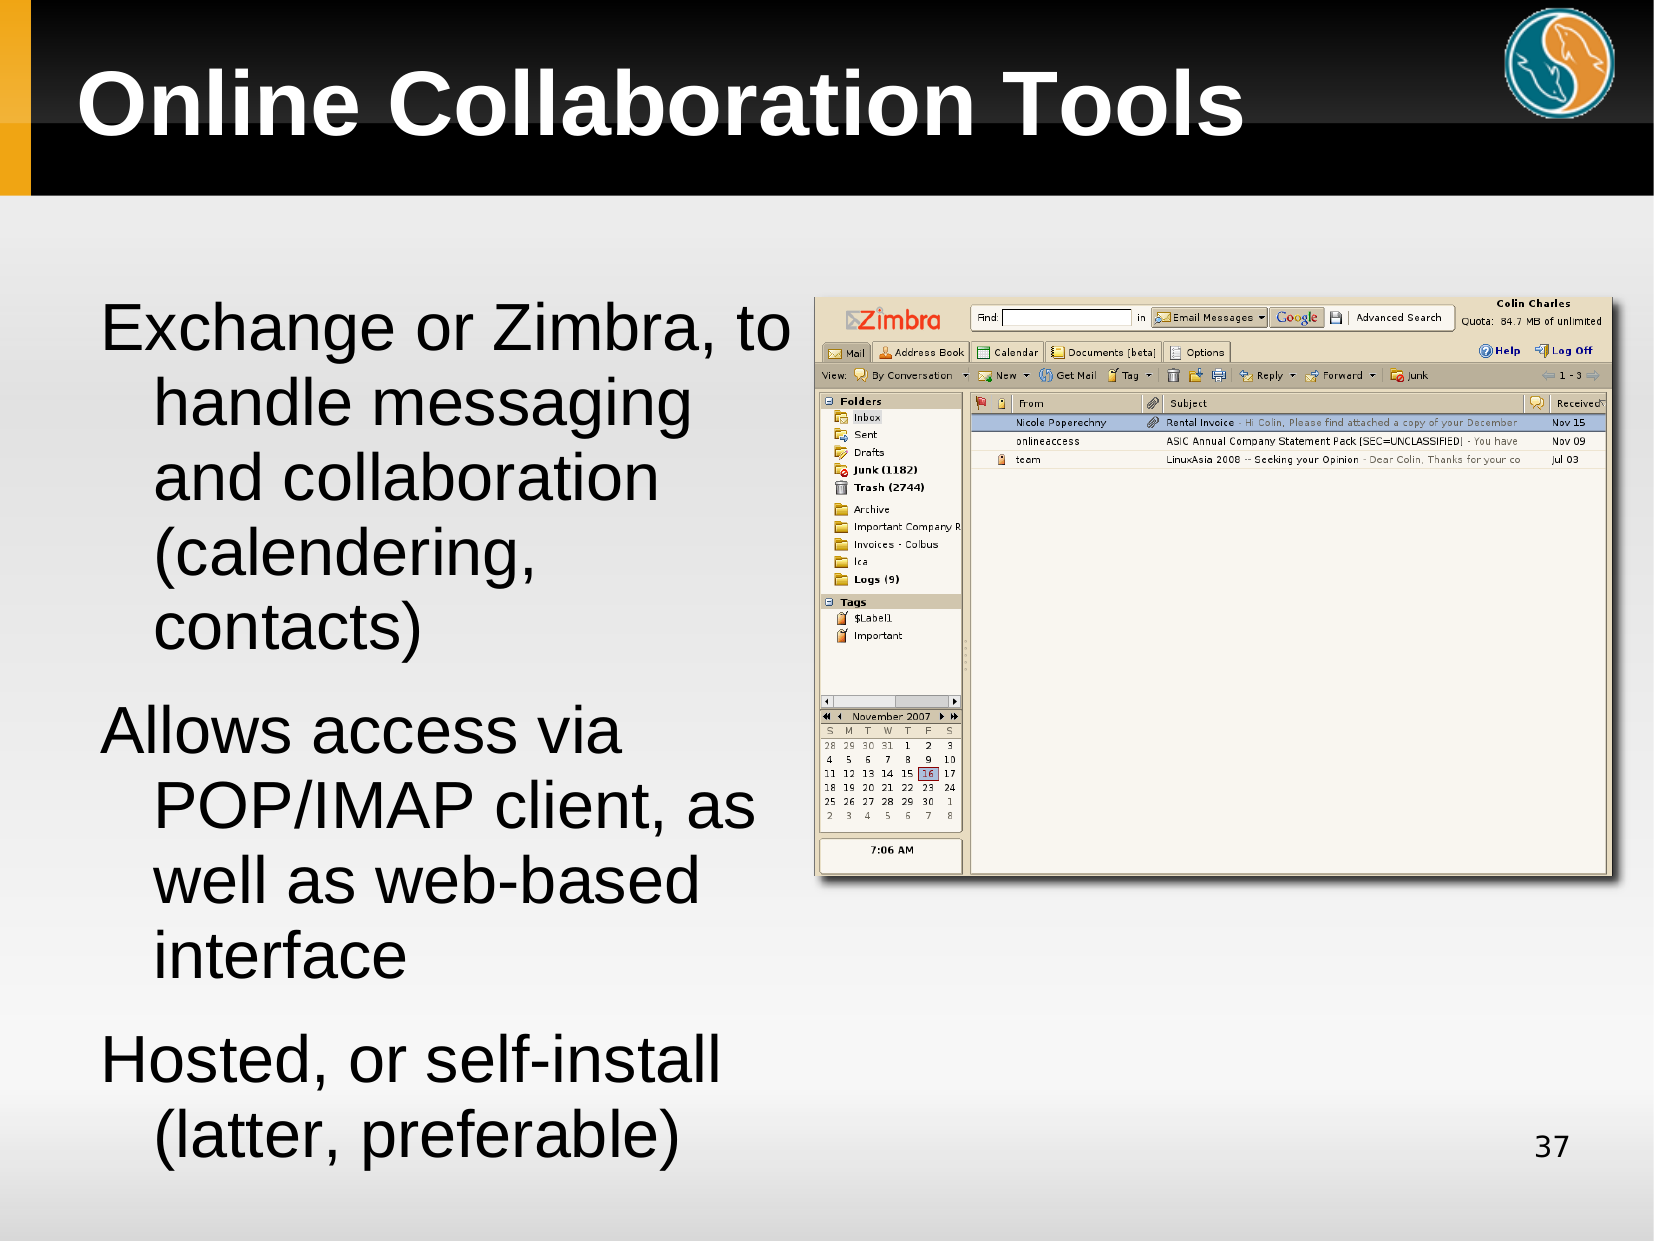

# Online Collaboration Tools
Exchange or Zimbra, to handle messaging and collaboration (calendering, contacts)
Allows access via POP/IMAP client, as well as web-based interface
Hosted, or self-install (latter, preferable)
37